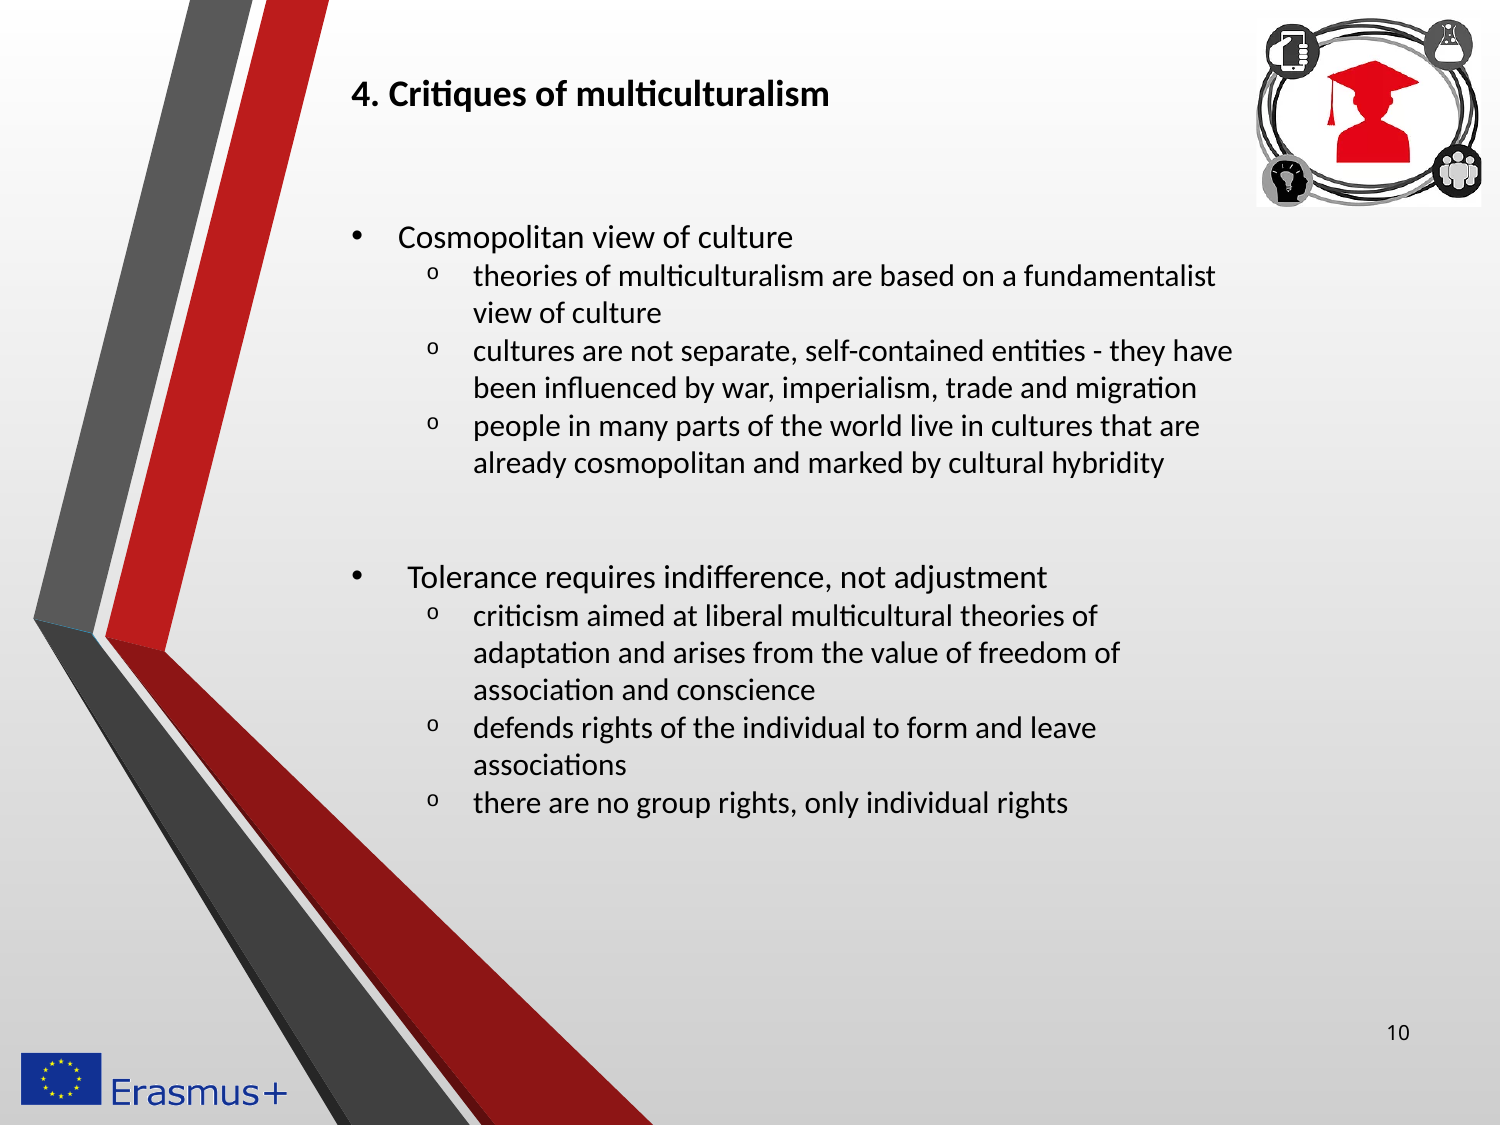

4. Critiques of multiculturalism
Cosmopolitan view of culture
theories of multiculturalism are based on a fundamentalist view of culture
cultures are not separate, self-contained entities - they have been influenced by war, imperialism, trade and migration
people in many parts of the world live in cultures that are already cosmopolitan and marked by cultural hybridity
Tolerance requires indifference, not adjustment
criticism aimed at liberal multicultural theories of adaptation and arises from the value of freedom of association and conscience
defends rights of the individual to form and leave associations
there are no group rights, only individual rights